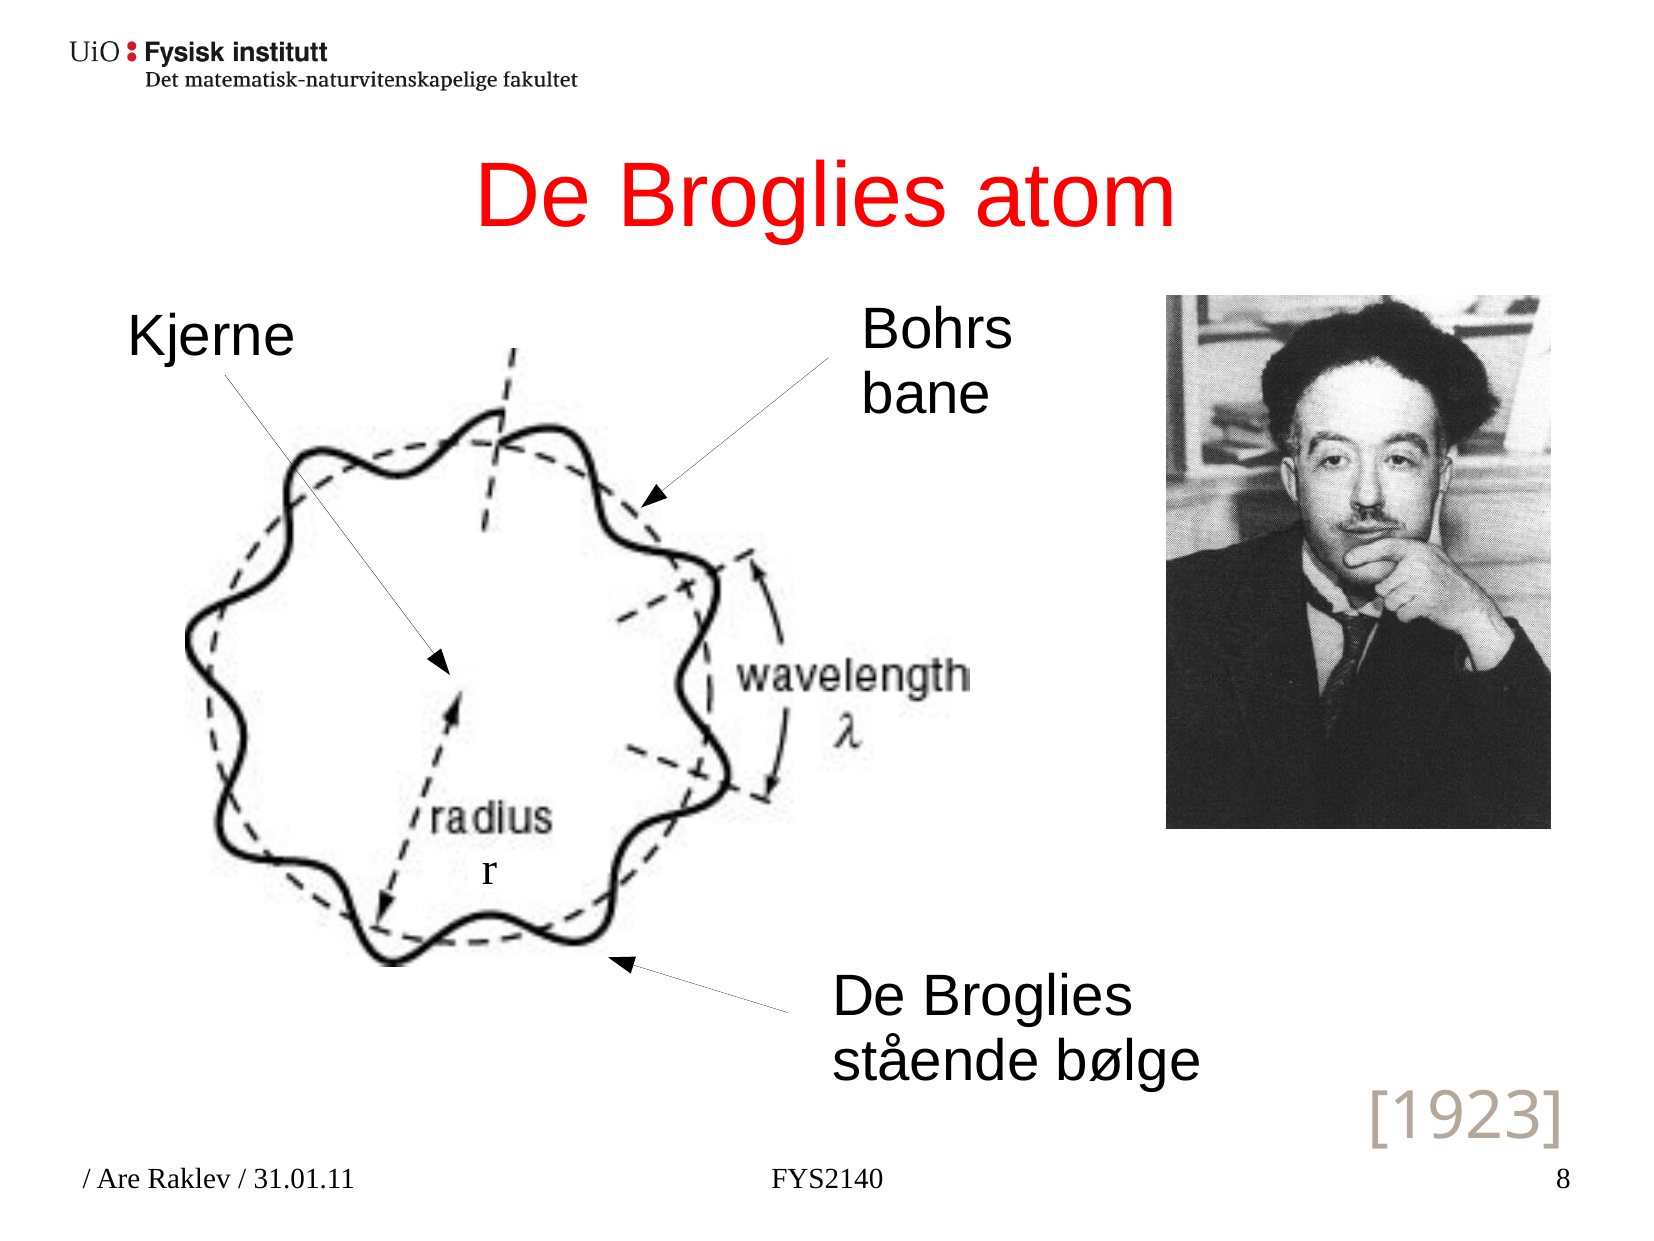

# De Broglies atom
Bohrs bane
Kjerne
r
De Broglies stående bølge
[1923]
/ Are Raklev / 31.01.11
FYS2140
8